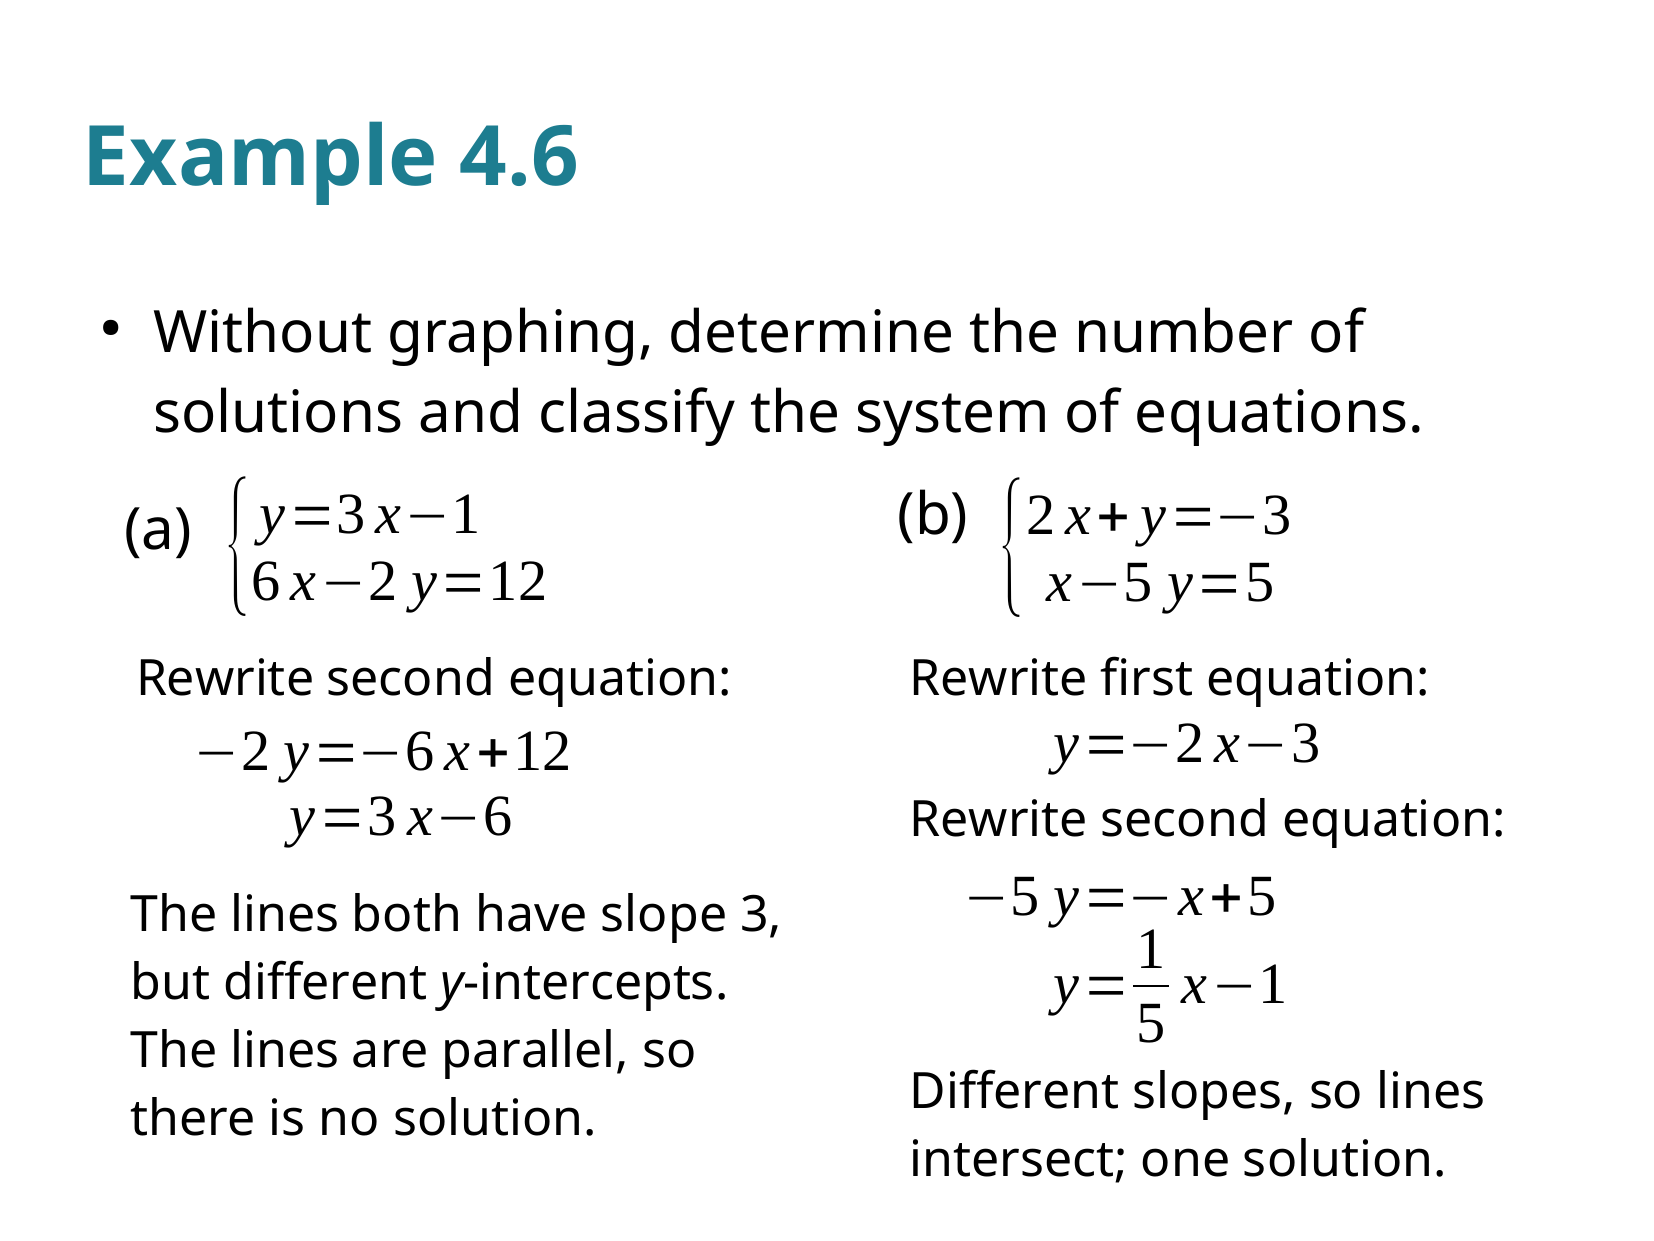

# Example 4.6
Without graphing, determine the number of solutions and classify the system of equations.
(b)
(a)
Rewrite second equation:
Rewrite first equation:
Rewrite second equation:
The lines both have slope 3, but different y-intercepts.
The lines are parallel, so there is no solution.
Different slopes, so lines intersect; one solution.